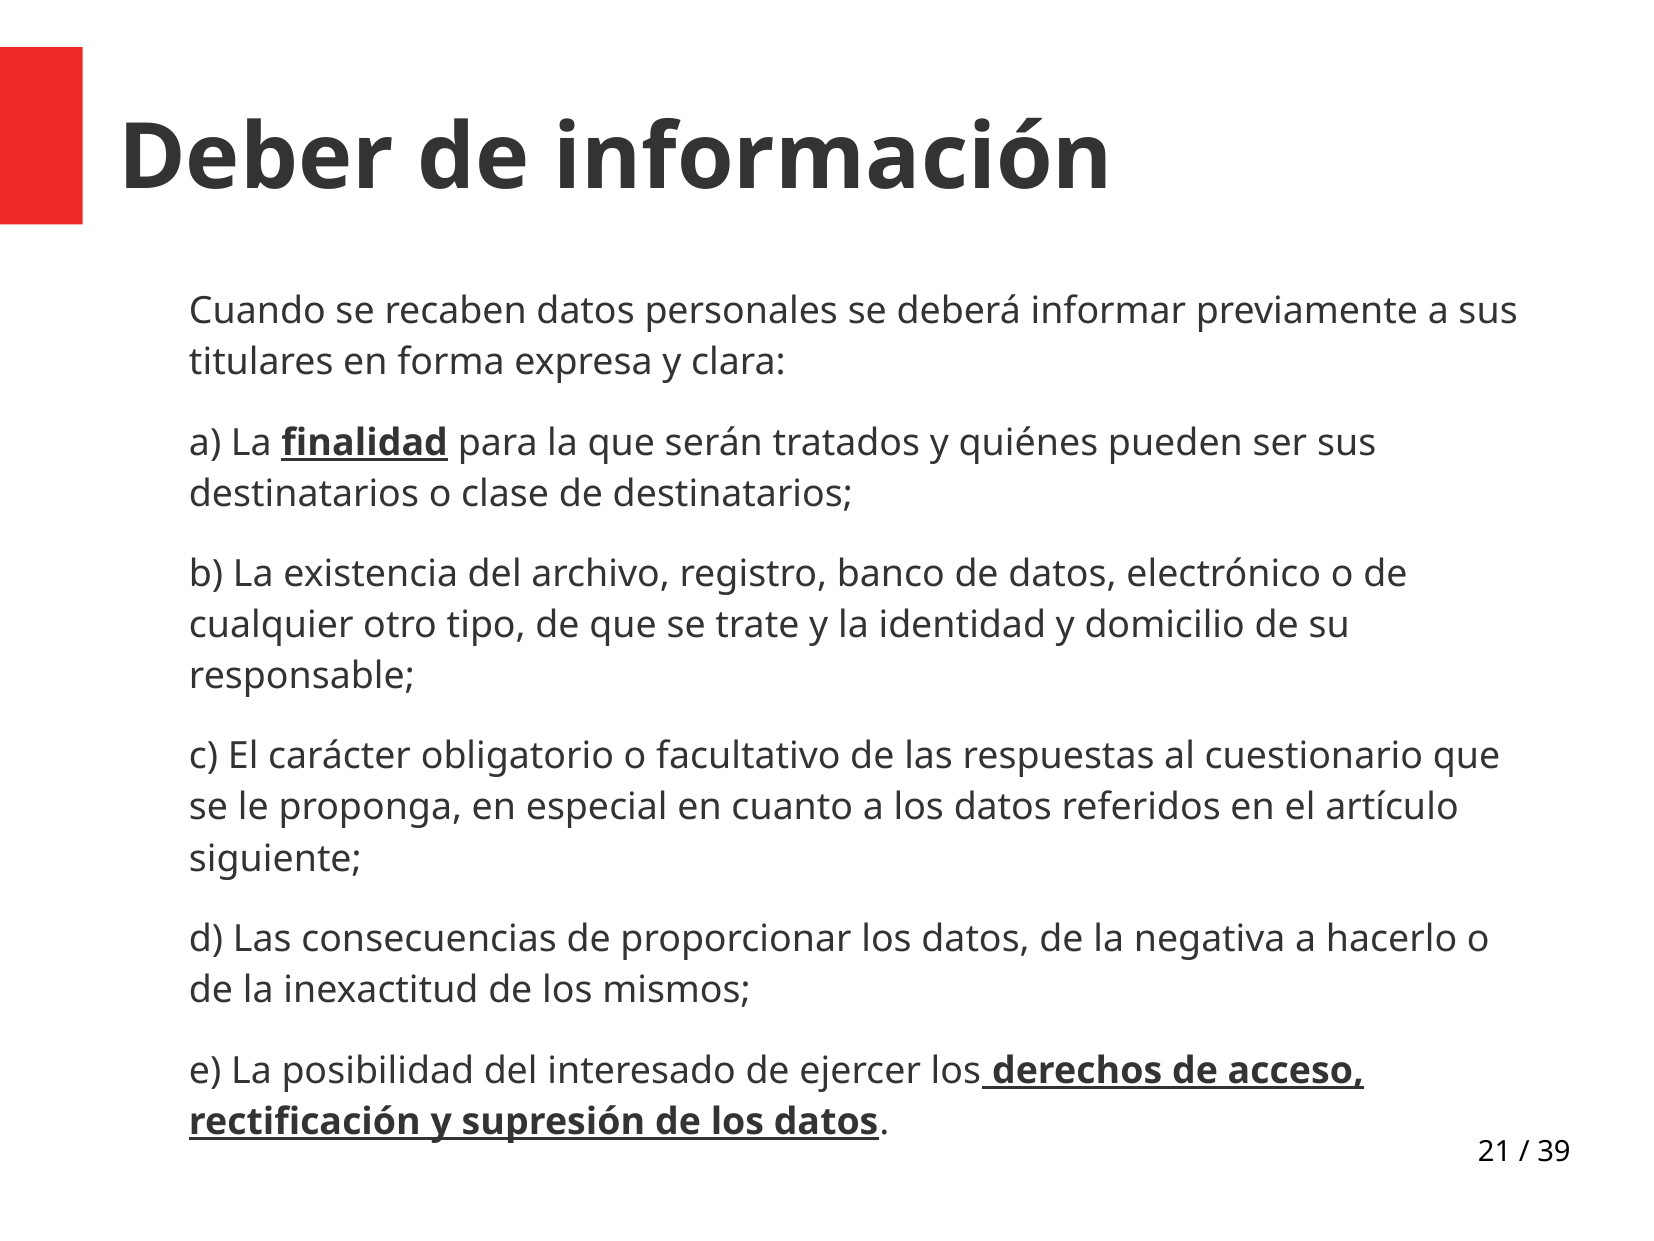

# Deber de información
Cuando se recaben datos personales se deberá informar previamente a sus titulares en forma expresa y clara:
a) La finalidad para la que serán tratados y quiénes pueden ser sus destinatarios o clase de destinatarios;
b) La existencia del archivo, registro, banco de datos, electrónico o de cualquier otro tipo, de que se trate y la identidad y domicilio de su responsable;
c) El carácter obligatorio o facultativo de las respuestas al cuestionario que se le proponga, en especial en cuanto a los datos referidos en el artículo siguiente;
d) Las consecuencias de proporcionar los datos, de la negativa a hacerlo o de la inexactitud de los mismos;
e) La posibilidad del interesado de ejercer los derechos de acceso, rectificación y supresión de los datos.
21